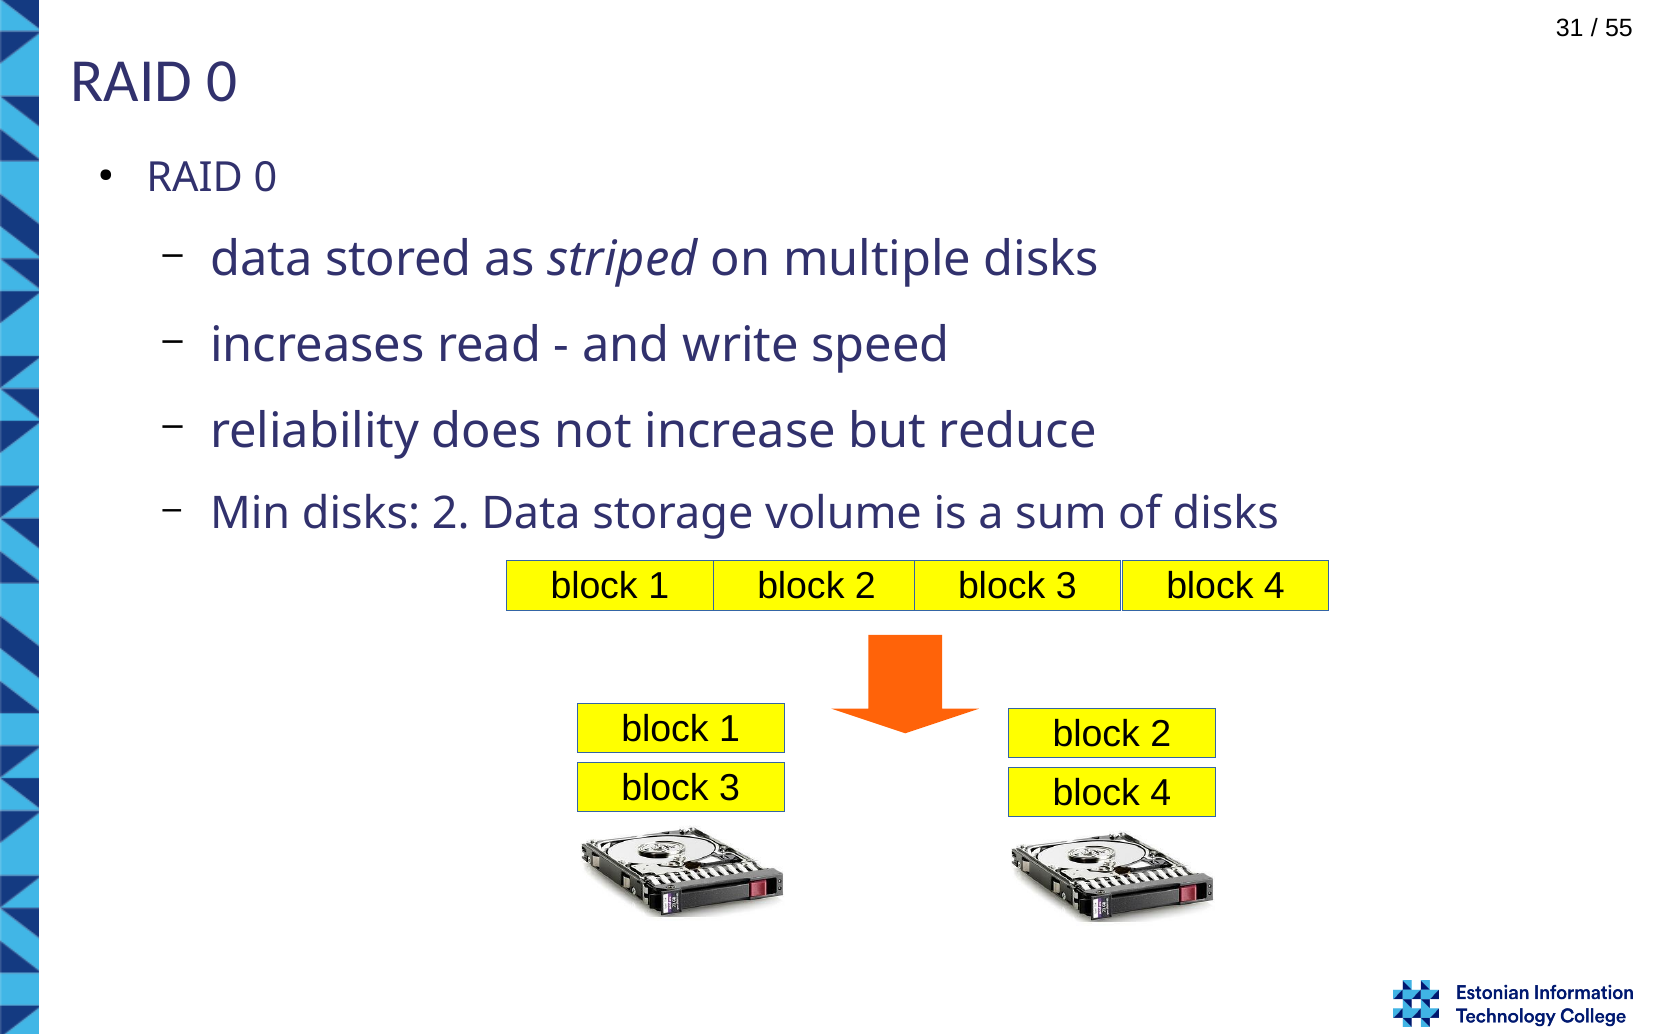

# RAID 0
RAID 0
data stored as striped on multiple disks
increases read - and write speed
reliability does not increase but reduce
Min disks: 2. Data storage volume is a sum of disks
block 1
block 2
block 3
block 4
block 1
block 2
block 3
block 4